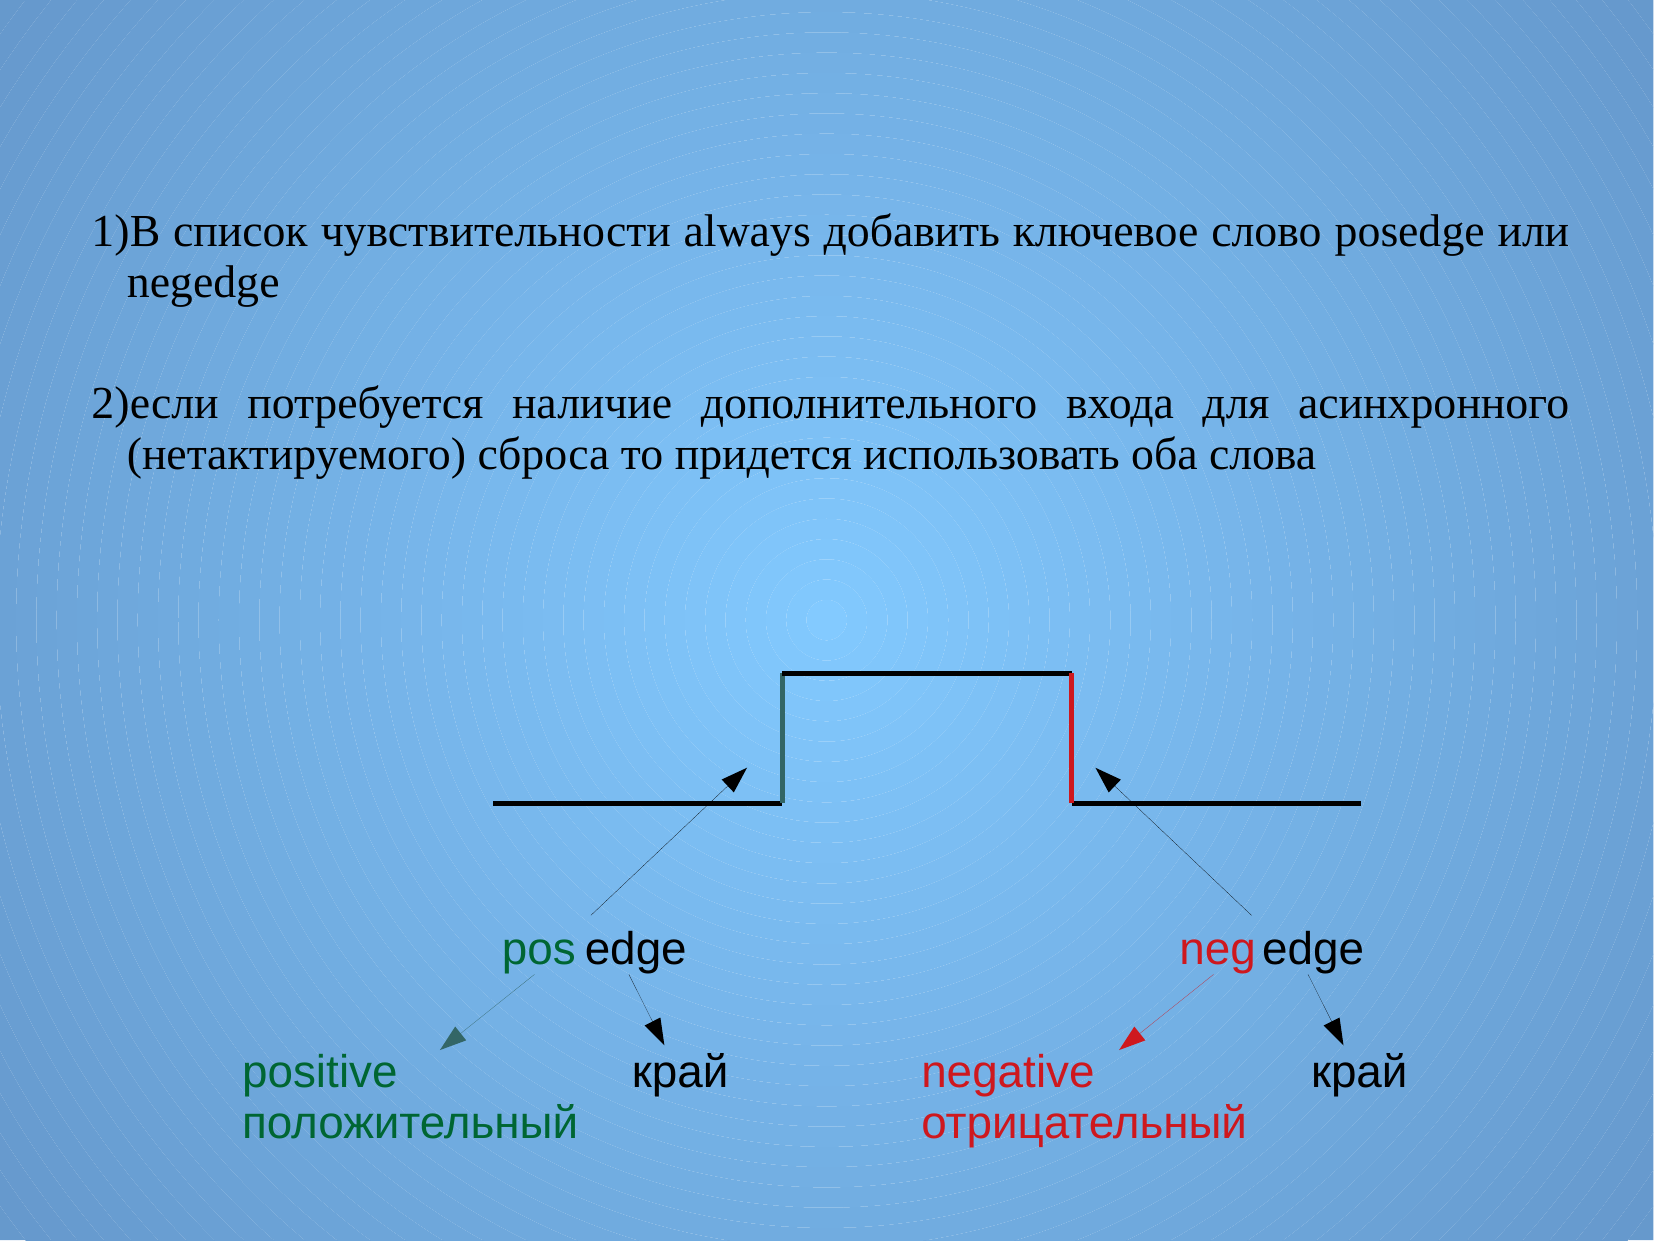

# В список чувствительности always добавить ключевое слово posedge или negedge
если потребуется наличие дополнительного входа для асинхронного (нетактируемого) сброса то придется использовать оба слова
pos
edge
positive
положительный
край
neg
edge
negative
отрицательный
край